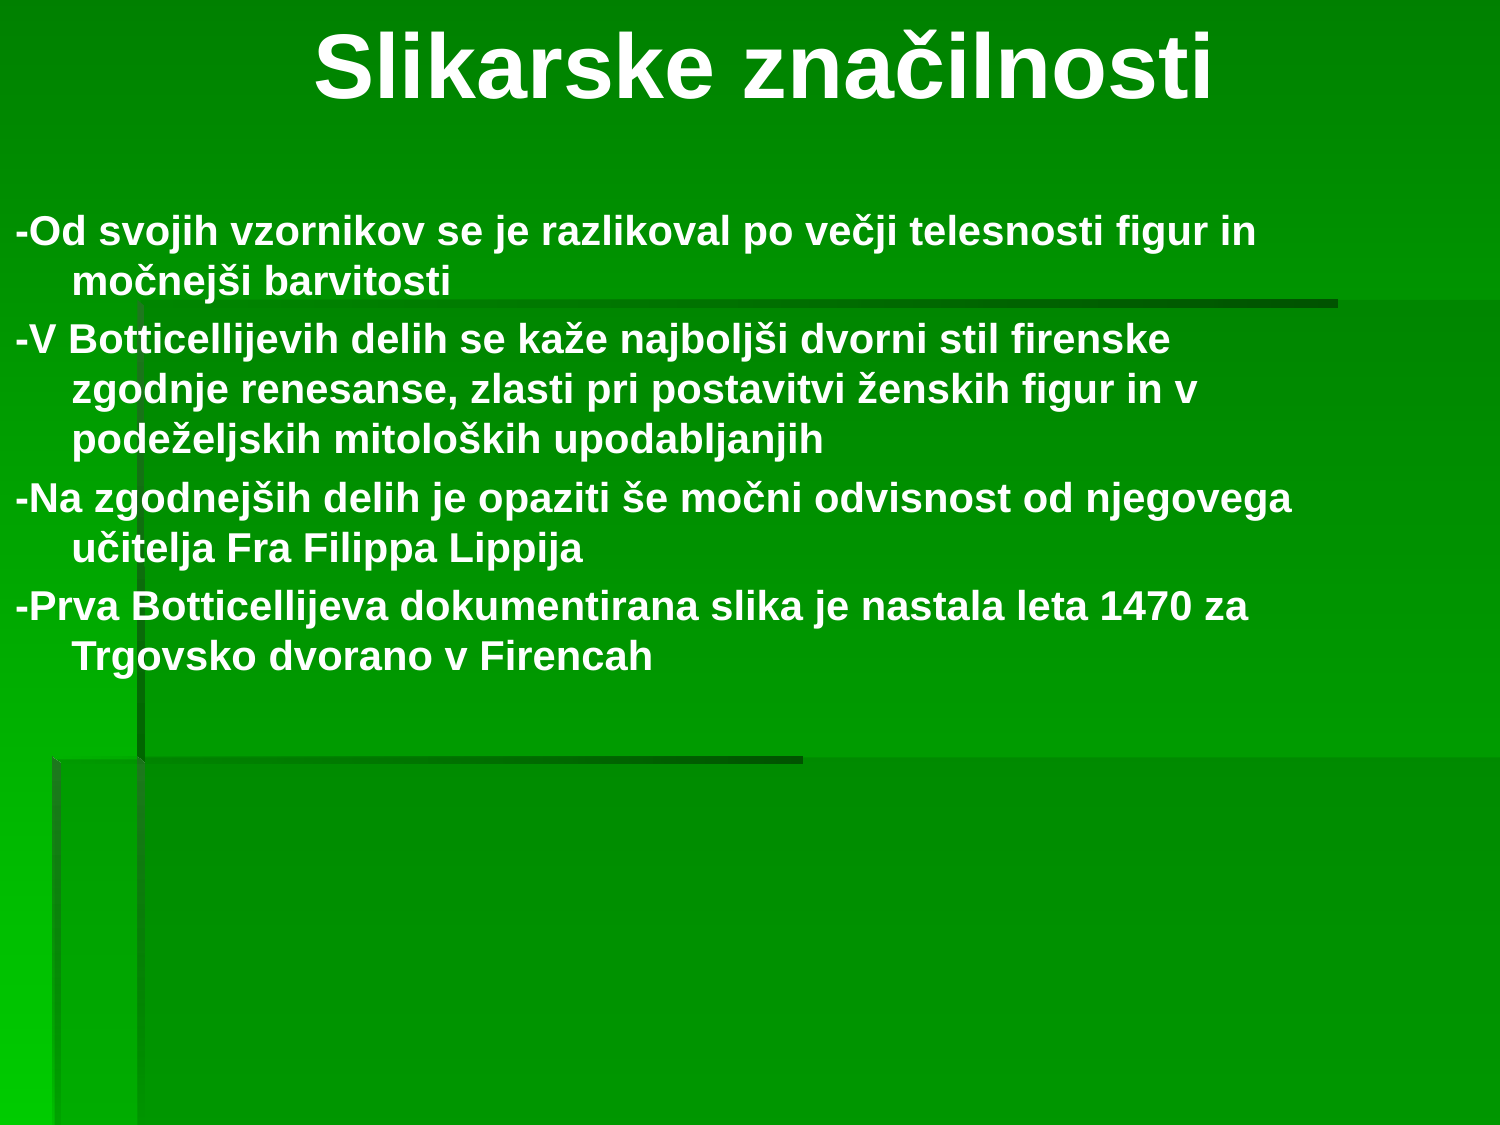

# Slikarske značilnosti
-Od svojih vzornikov se je razlikoval po večji telesnosti figur in močnejši barvitosti
-V Botticellijevih delih se kaže najboljši dvorni stil firenske zgodnje renesanse, zlasti pri postavitvi ženskih figur in v podeželjskih mitoloških upodabljanjih
-Na zgodnejših delih je opaziti še močni odvisnost od njegovega učitelja Fra Filippa Lippija
-Prva Botticellijeva dokumentirana slika je nastala leta 1470 za Trgovsko dvorano v Firencah